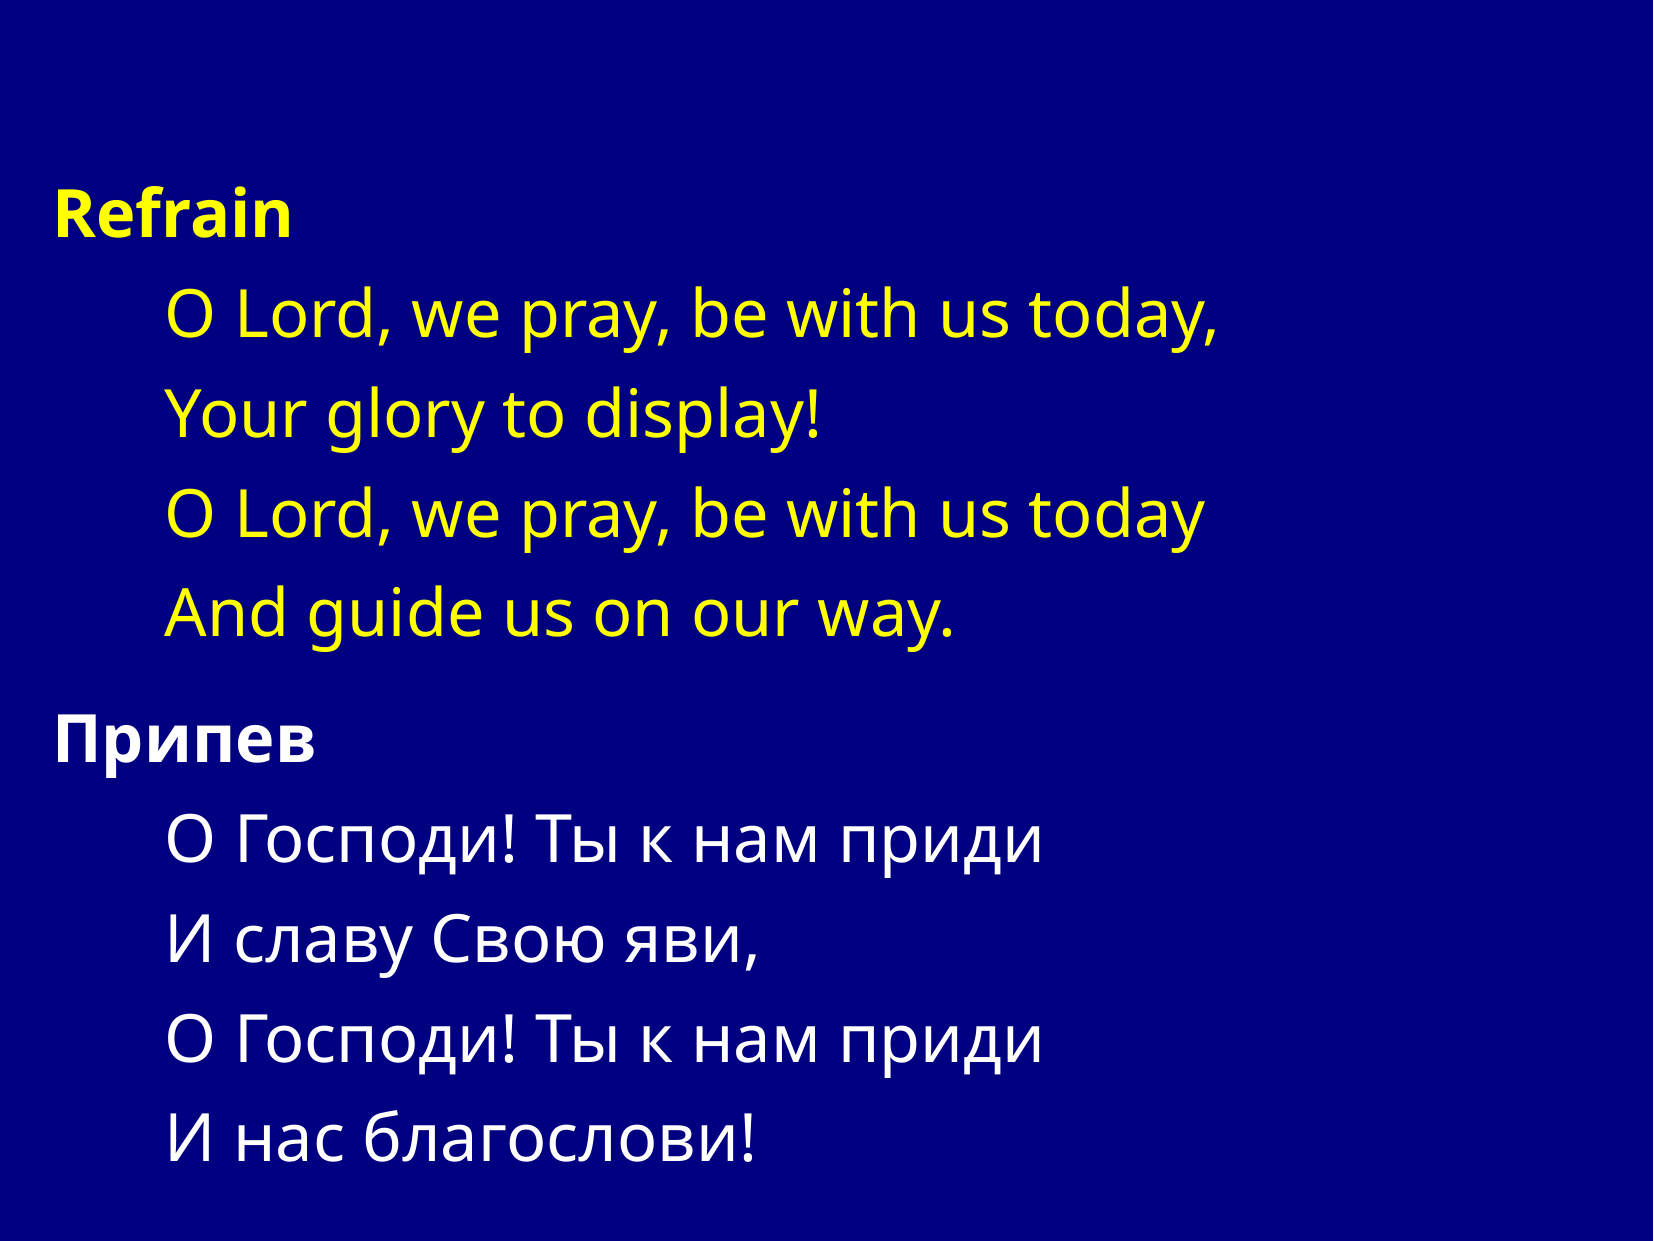

Refrain
	O Lord, we pray, be with us today,
	Your glory to display!
	O Lord, we pray, be with us today
	And guide us on our way.
Припев
	О Господи! Ты к нам приди
	И славу Свою яви,
	О Господи! Ты к нам приди
	И нас благослови!